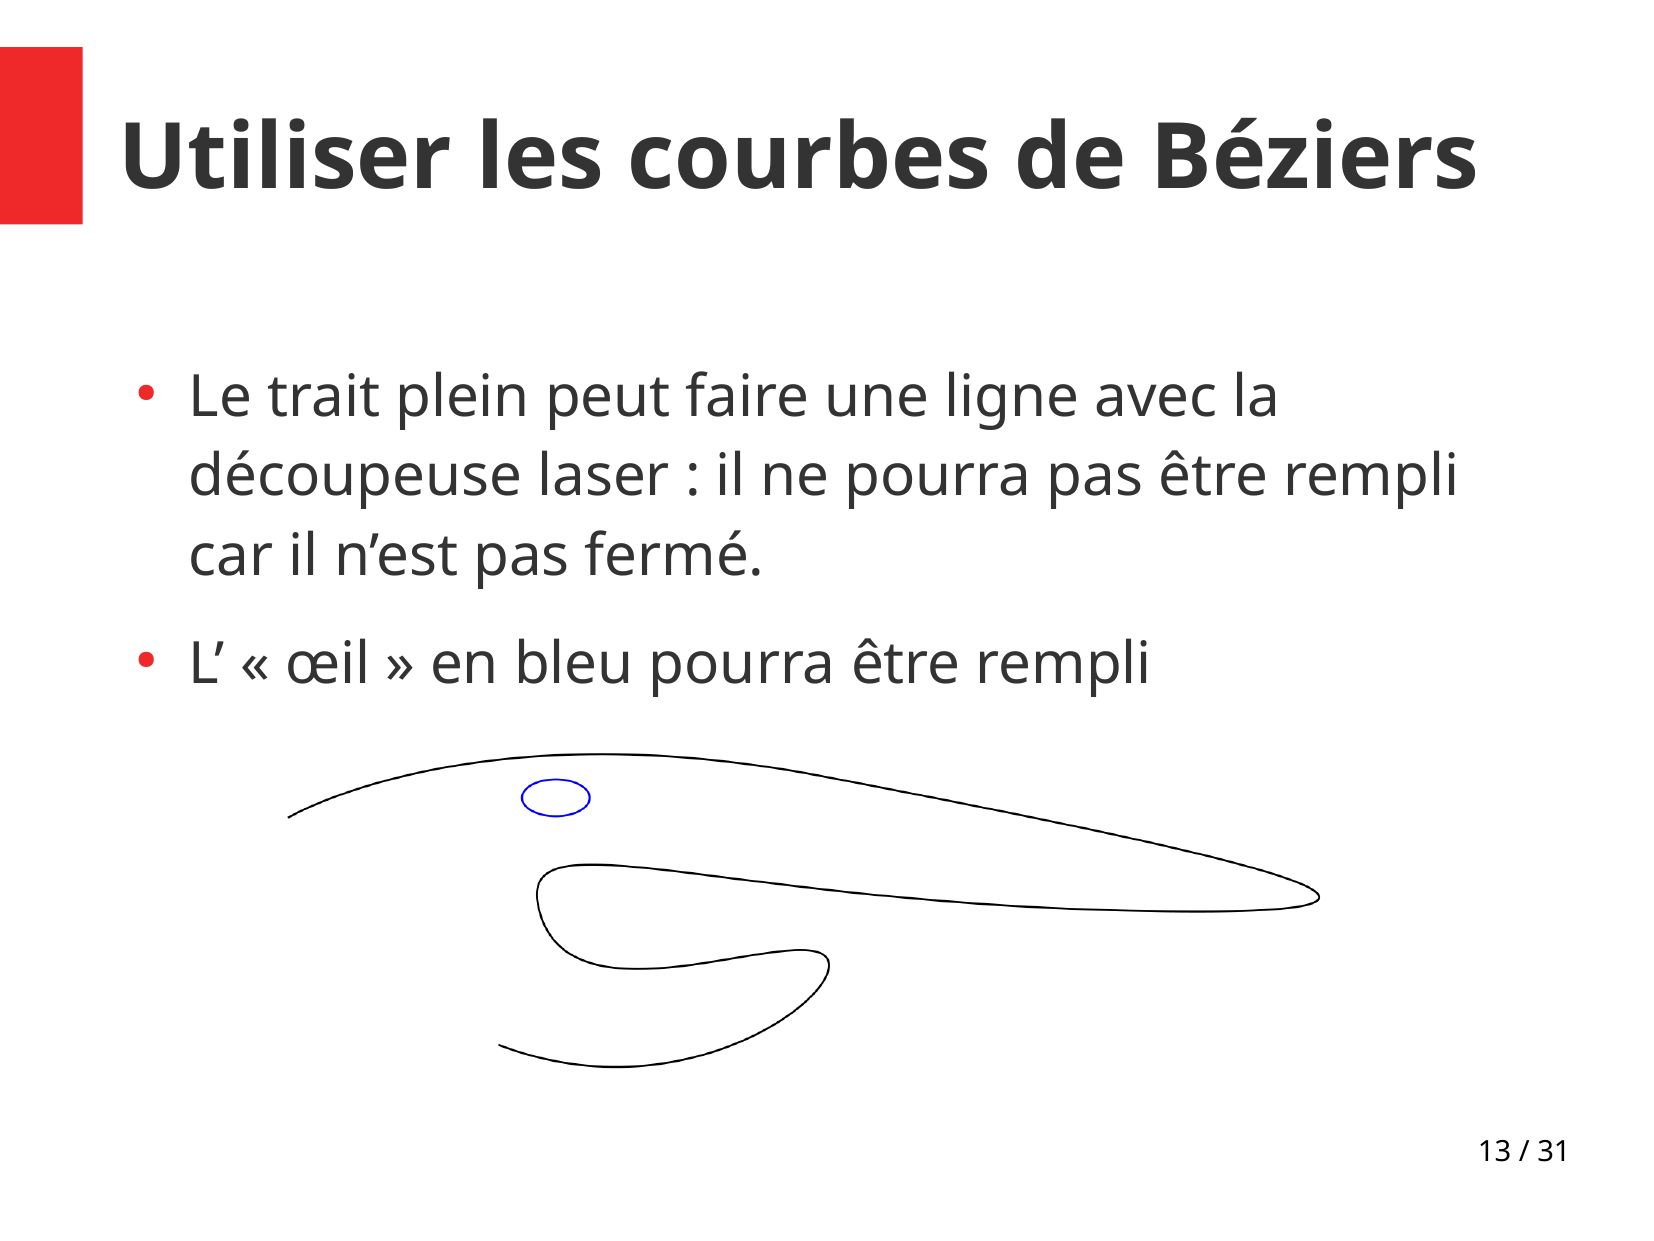

# Utiliser les courbes de Béziers
Le trait plein peut faire une ligne avec la découpeuse laser : il ne pourra pas être rempli car il n’est pas fermé.
L’ « œil » en bleu pourra être rempli
13